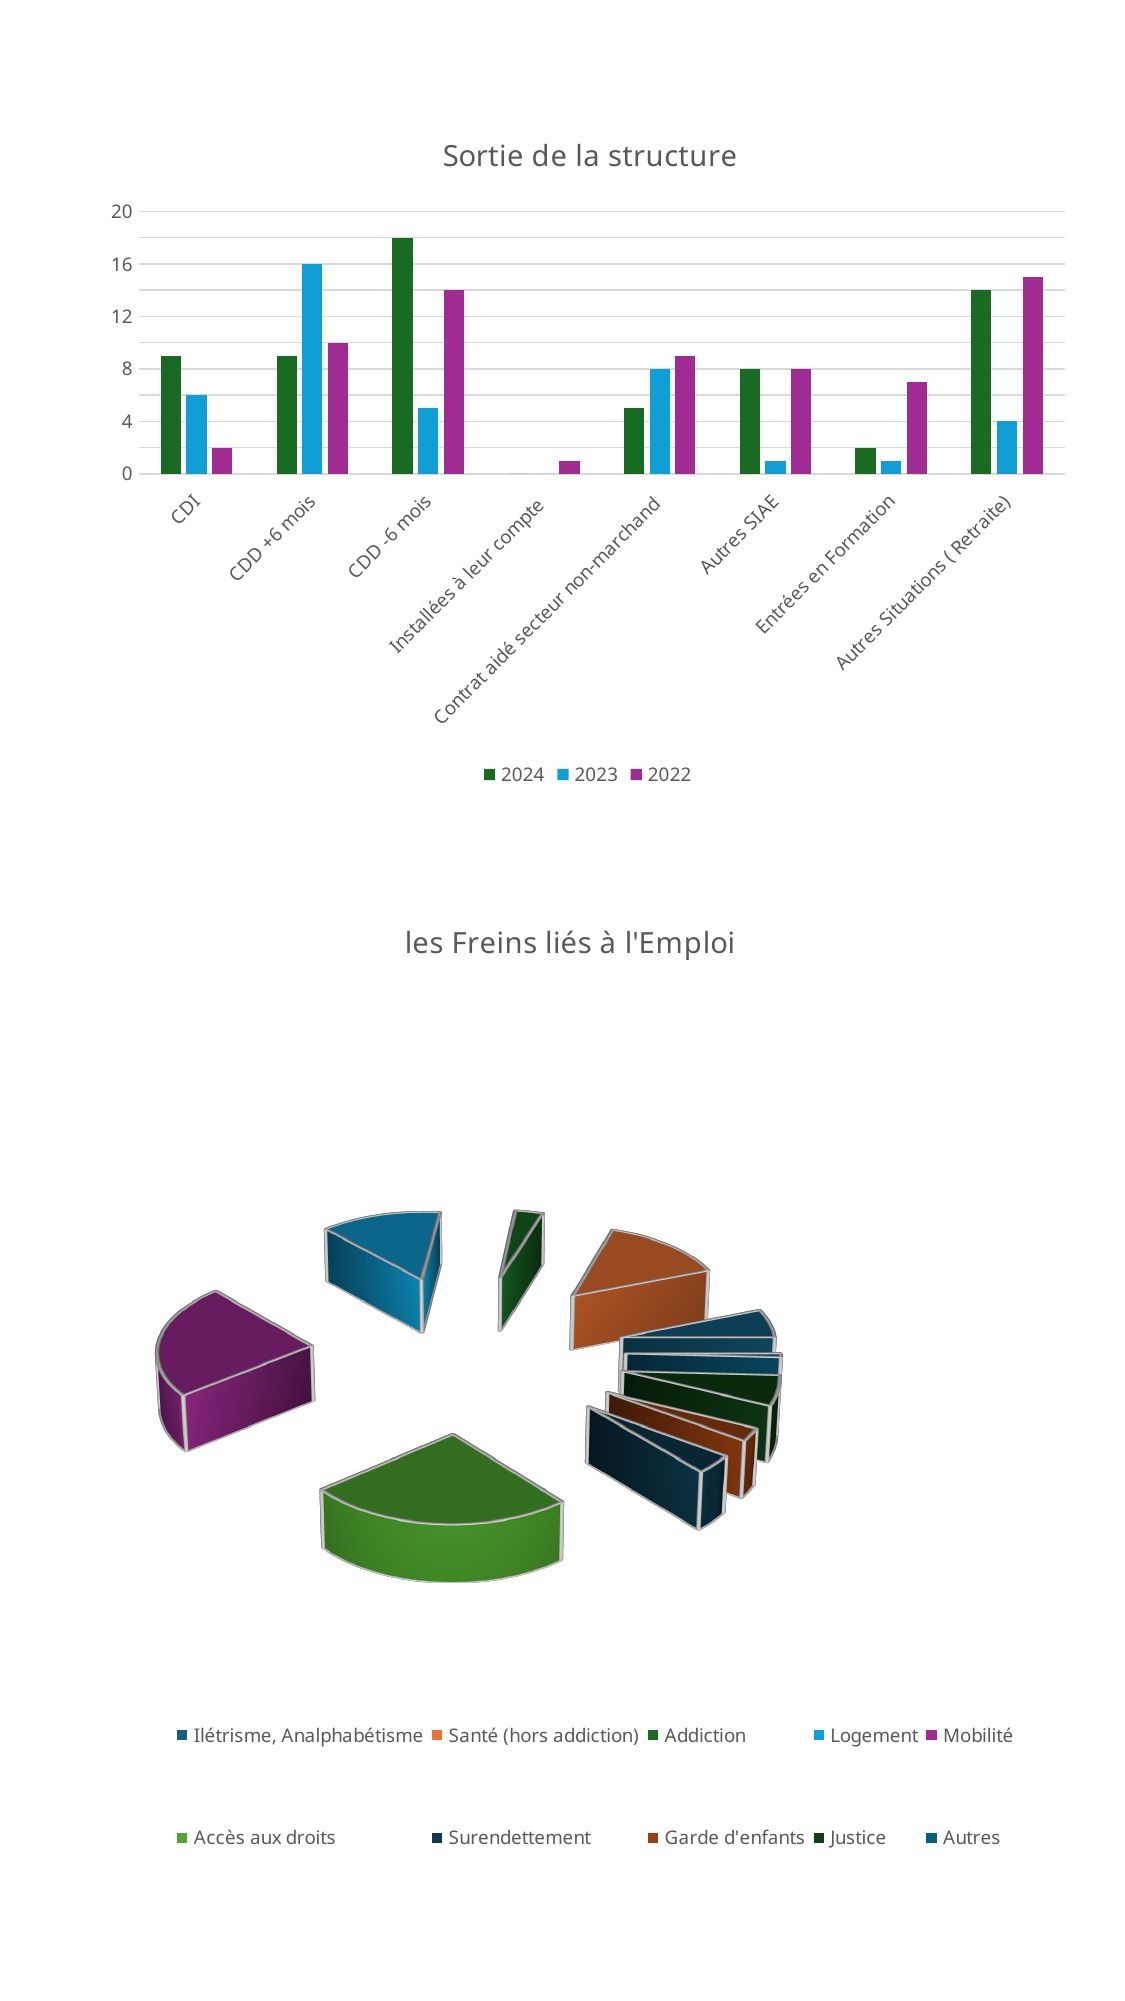

### Chart: Sortie de la structure
| Category | 2024 | 2023 | 2022 |
|---|---|---|---|
| CDI | 9.0 | 6.0 | 2.0 |
| CDD +6 mois | 9.0 | 16.0 | 10.0 |
| CDD -6 mois | 18.0 | 5.0 | 14.0 |
| Installées à leur compte | 0.0 | 0.0 | 1.0 |
| Contrat aidé secteur non-marchand | 5.0 | 8.0 | 9.0 |
| Autres SIAE | 8.0 | 1.0 | 8.0 |
| Entrées en Formation | 2.0 | 1.0 | 7.0 |
| Autres Situations ( Retraite) | 14.0 | 4.0 | 15.0 |
[unsupported chart]